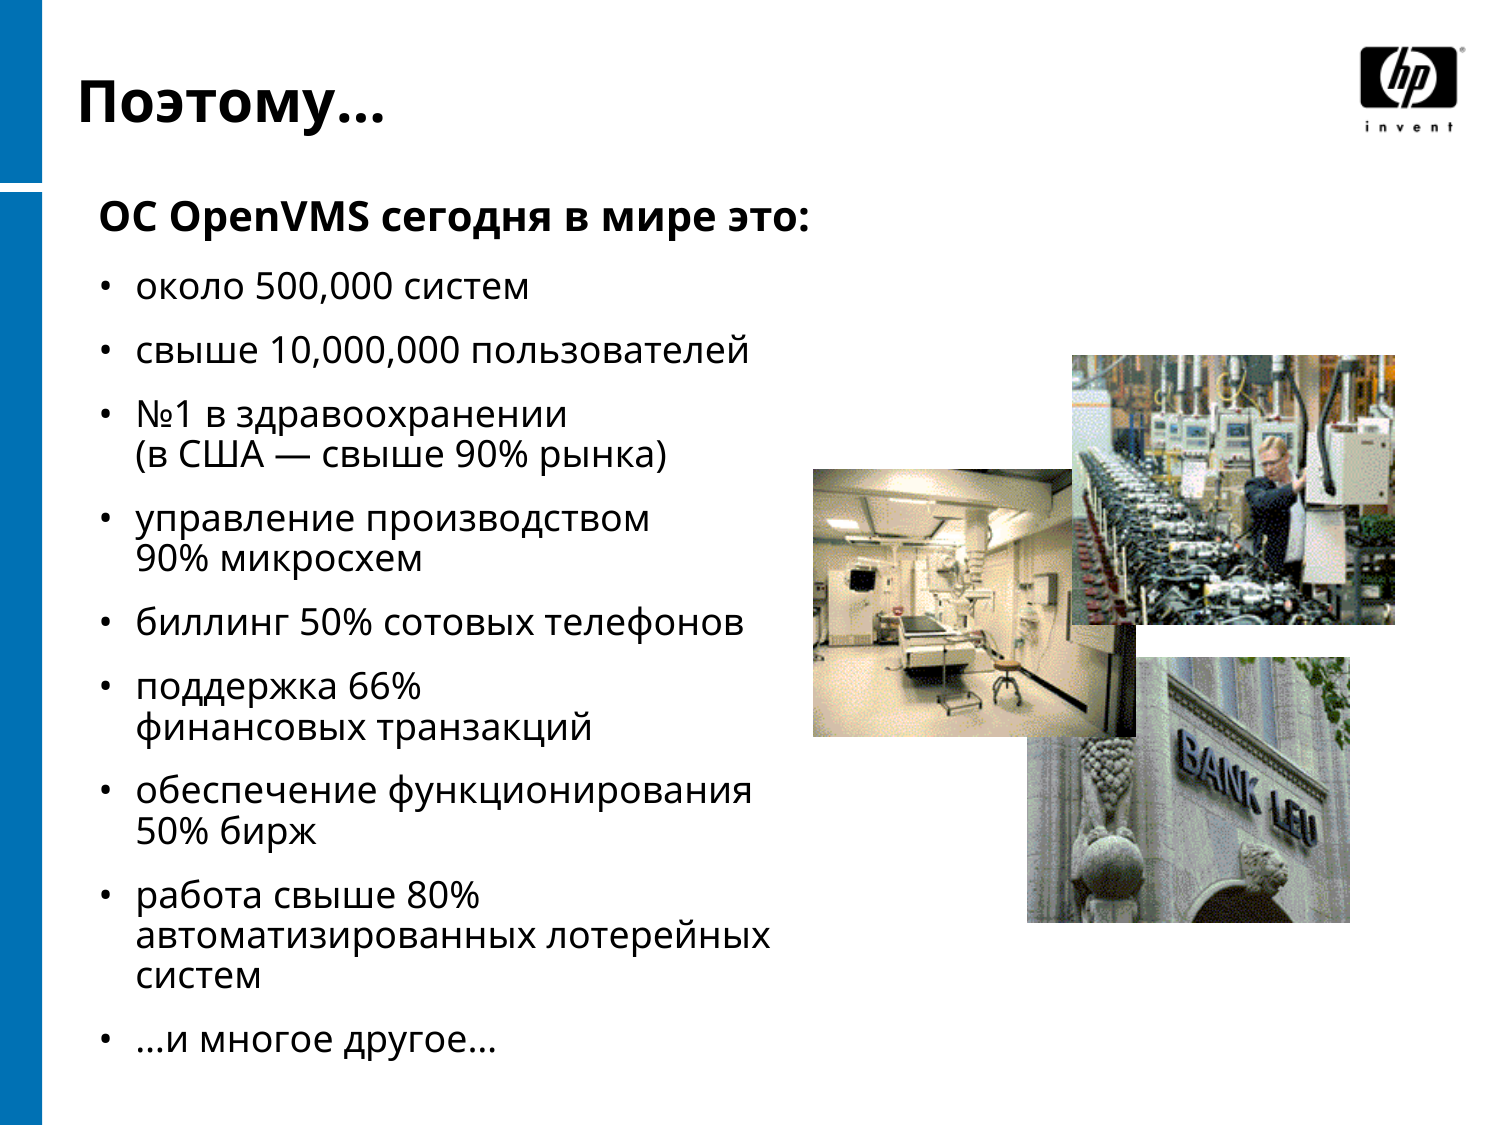

Поэтому…
ОС OpenVMS сегодня в мире это:
около 500,000 систем
свыше 10,000,000 пользователей
№1 в здравоохранении
(в США — свыше 90% рынка)
управление производством
90% микросхем
биллинг 50% сотовых телефонов
поддержка 66%
финансовых транзакций
обеспечение функционирования
50% бирж
работа свыше 80% автоматизированных лотерейных систем
…и многое другое…